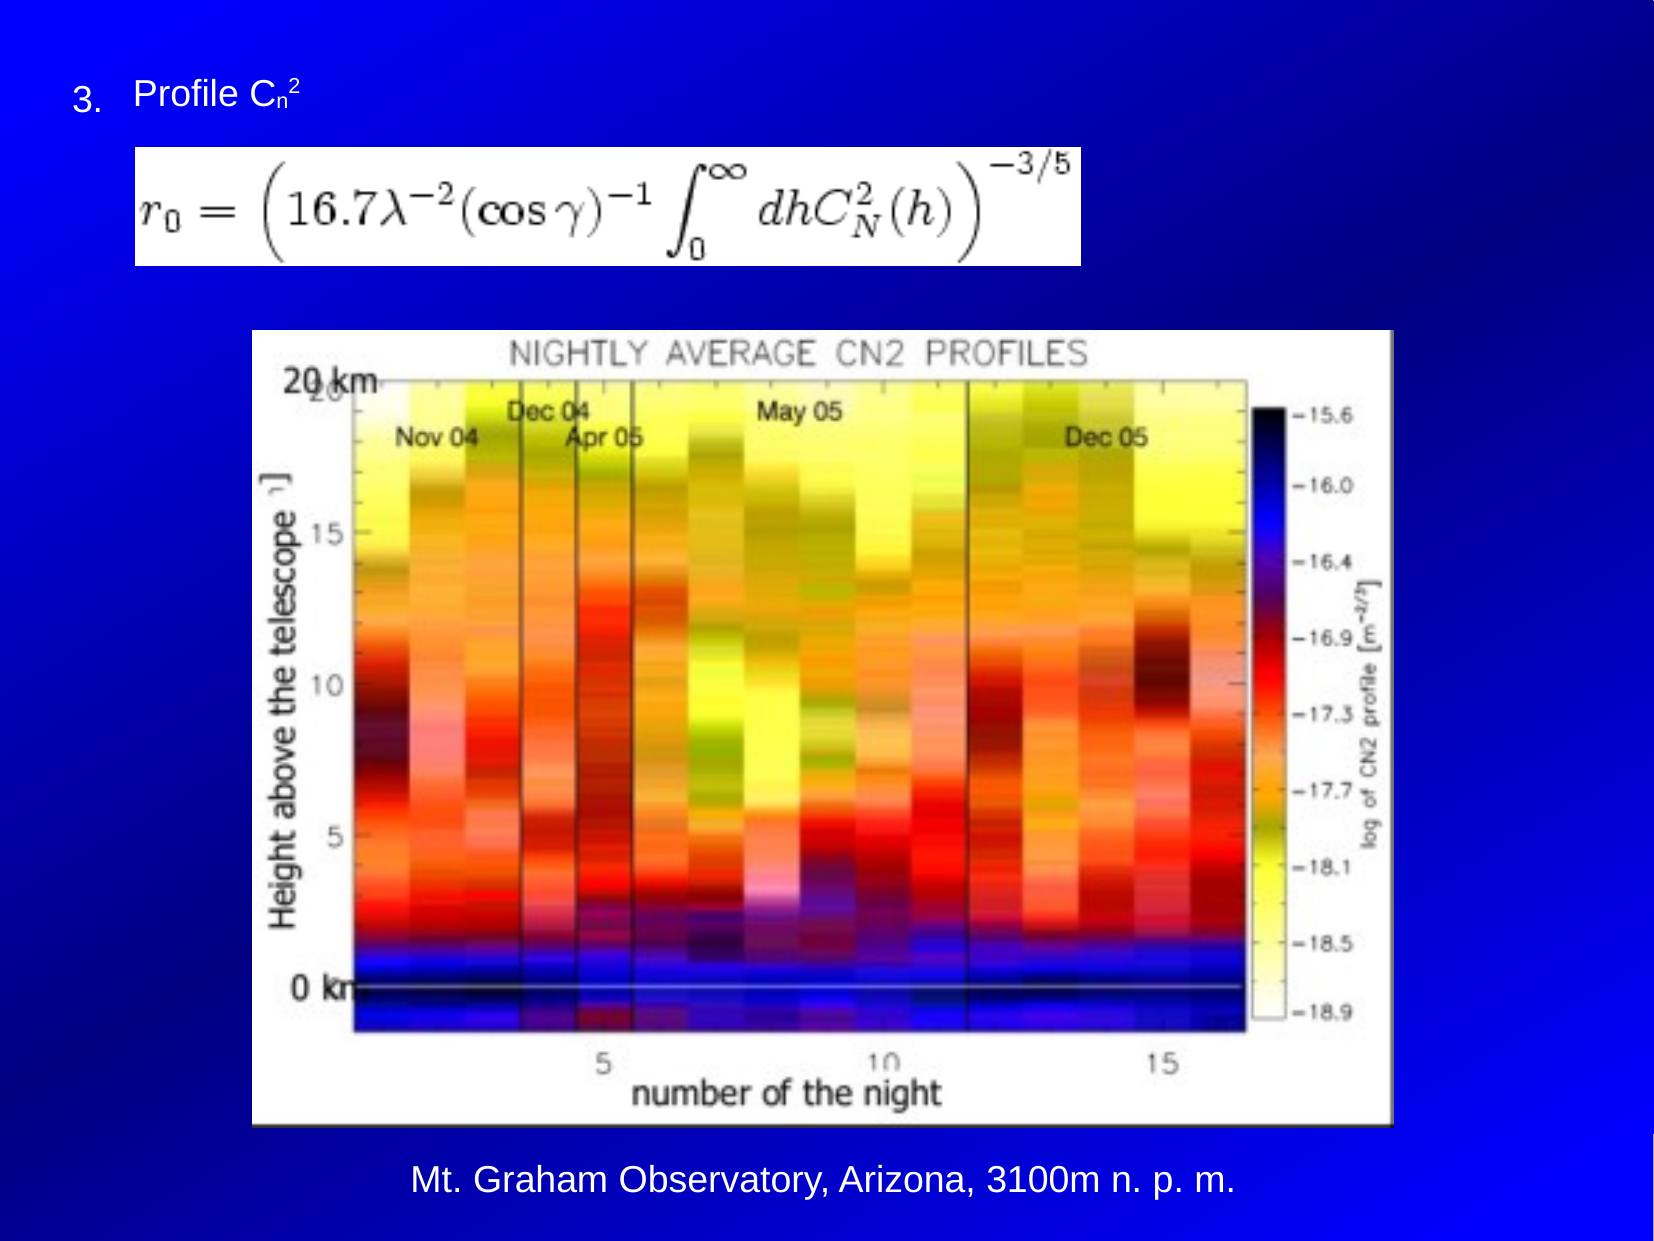

Profile Cn2
3.
Mt. Graham Observatory, Arizona, 3100m n. p. m.